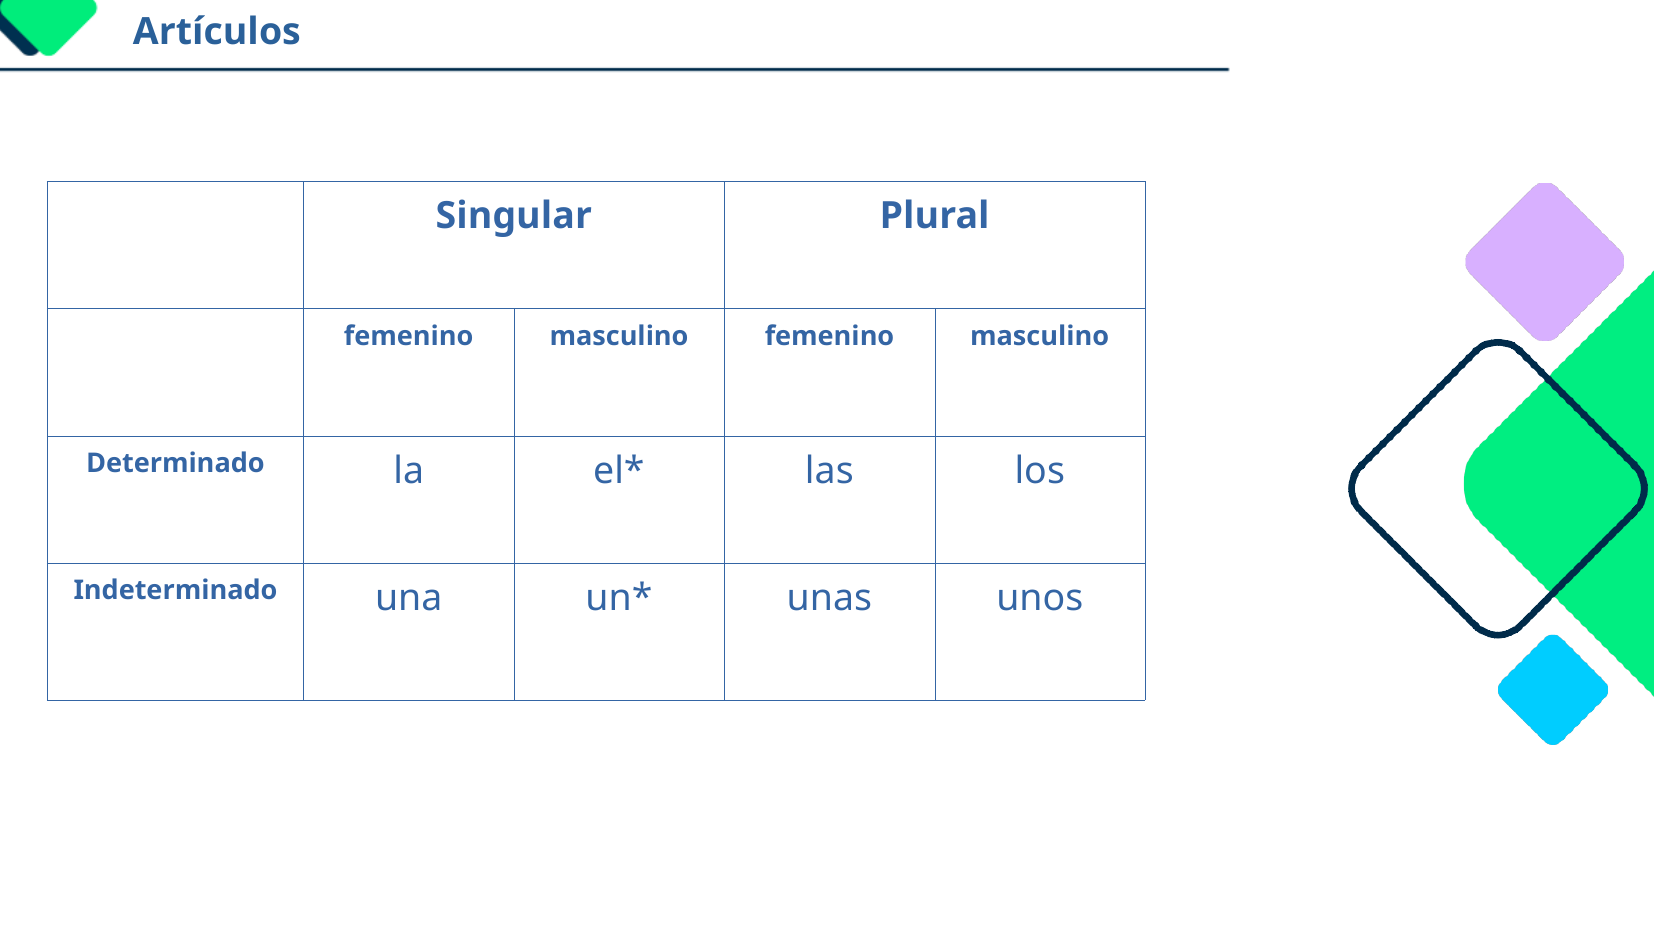

Artículos
#
| | Singular | | Plural | |
| --- | --- | --- | --- | --- |
| | femenino | masculino | femenino | masculino |
| Determinado | la | el\* | las | los |
| Indeterminado | una | un\* | unas | unos |